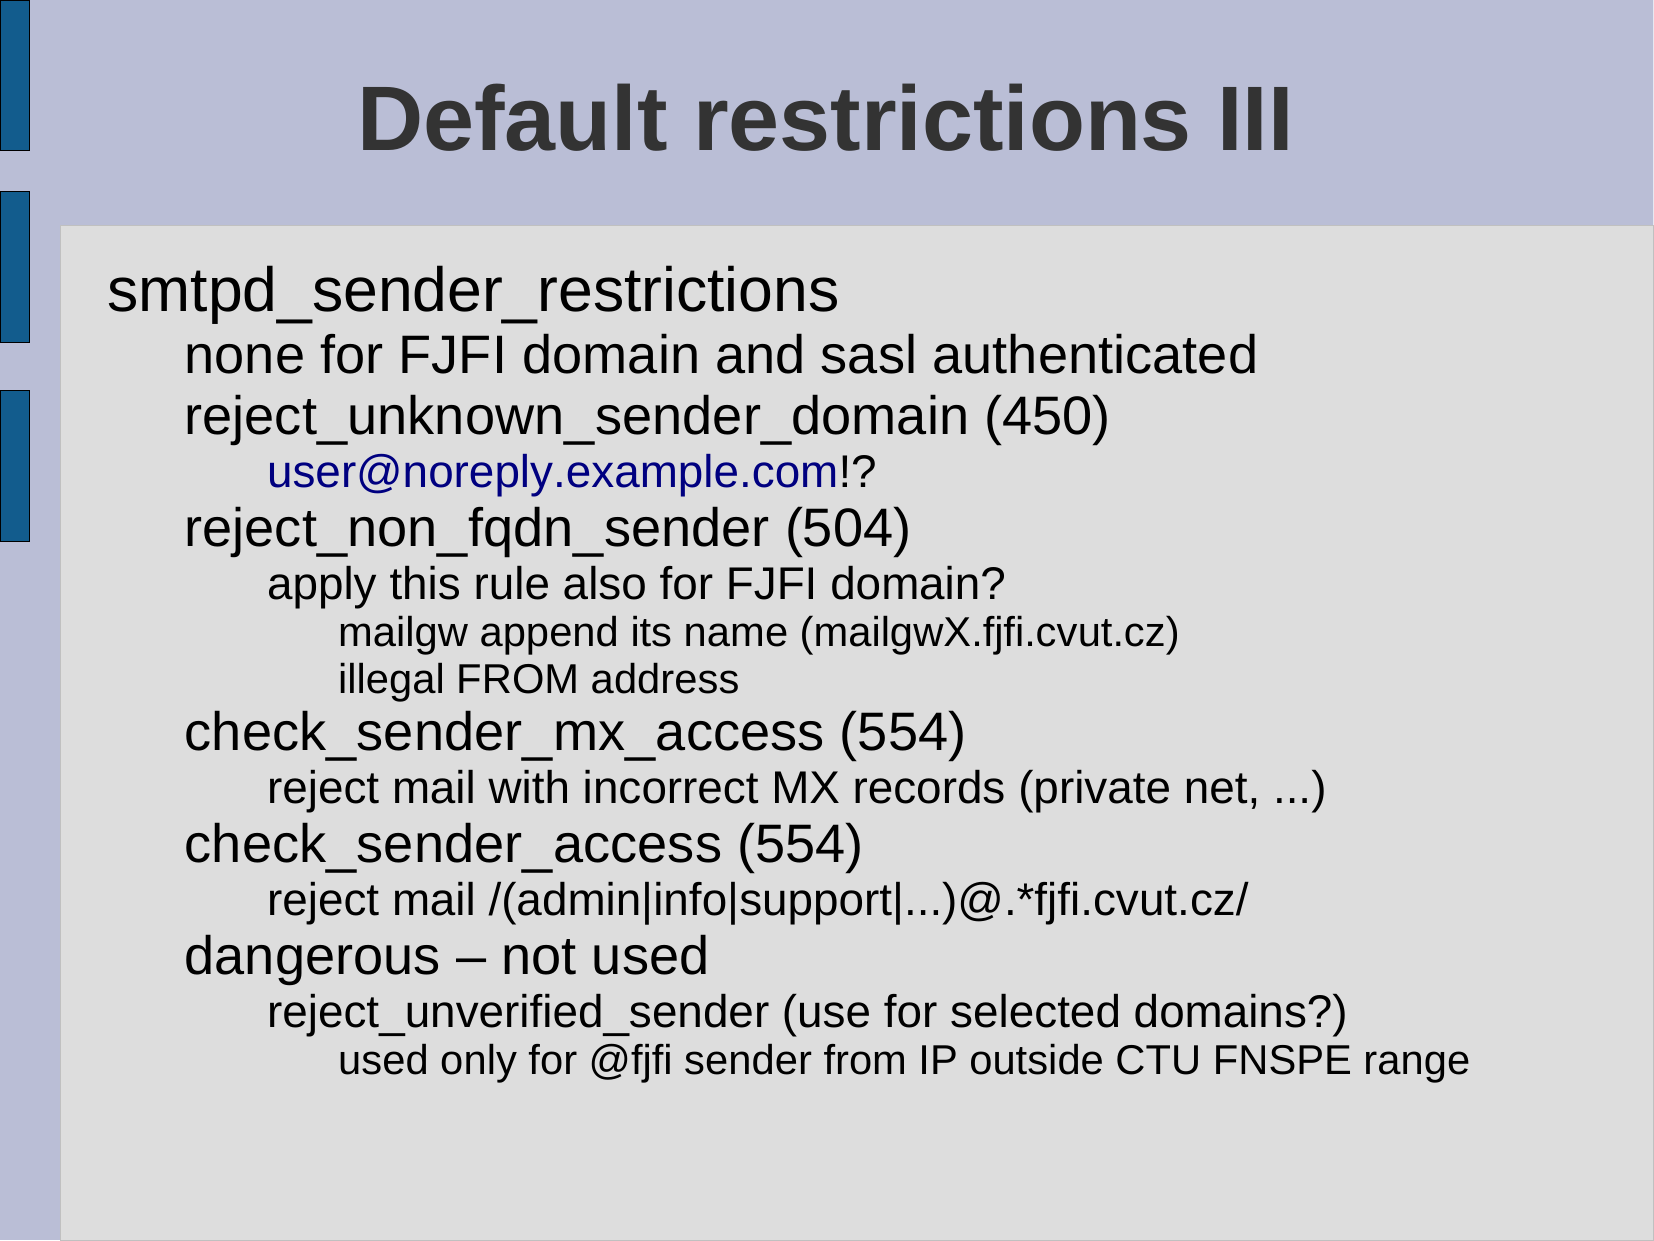

# Default restrictions III
smtpd_sender_restrictions
none for FJFI domain and sasl authenticated
reject_unknown_sender_domain (450)
user@noreply.example.com!?
reject_non_fqdn_sender (504)
apply this rule also for FJFI domain?
mailgw append its name (mailgwX.fjfi.cvut.cz)
illegal FROM address
check_sender_mx_access (554)
reject mail with incorrect MX records (private net, ...)
check_sender_access (554)
reject mail /(admin|info|support|...)@.*fjfi.cvut.cz/
dangerous – not used
reject_unverified_sender (use for selected domains?)
used only for @fjfi sender from IP outside CTU FNSPE range